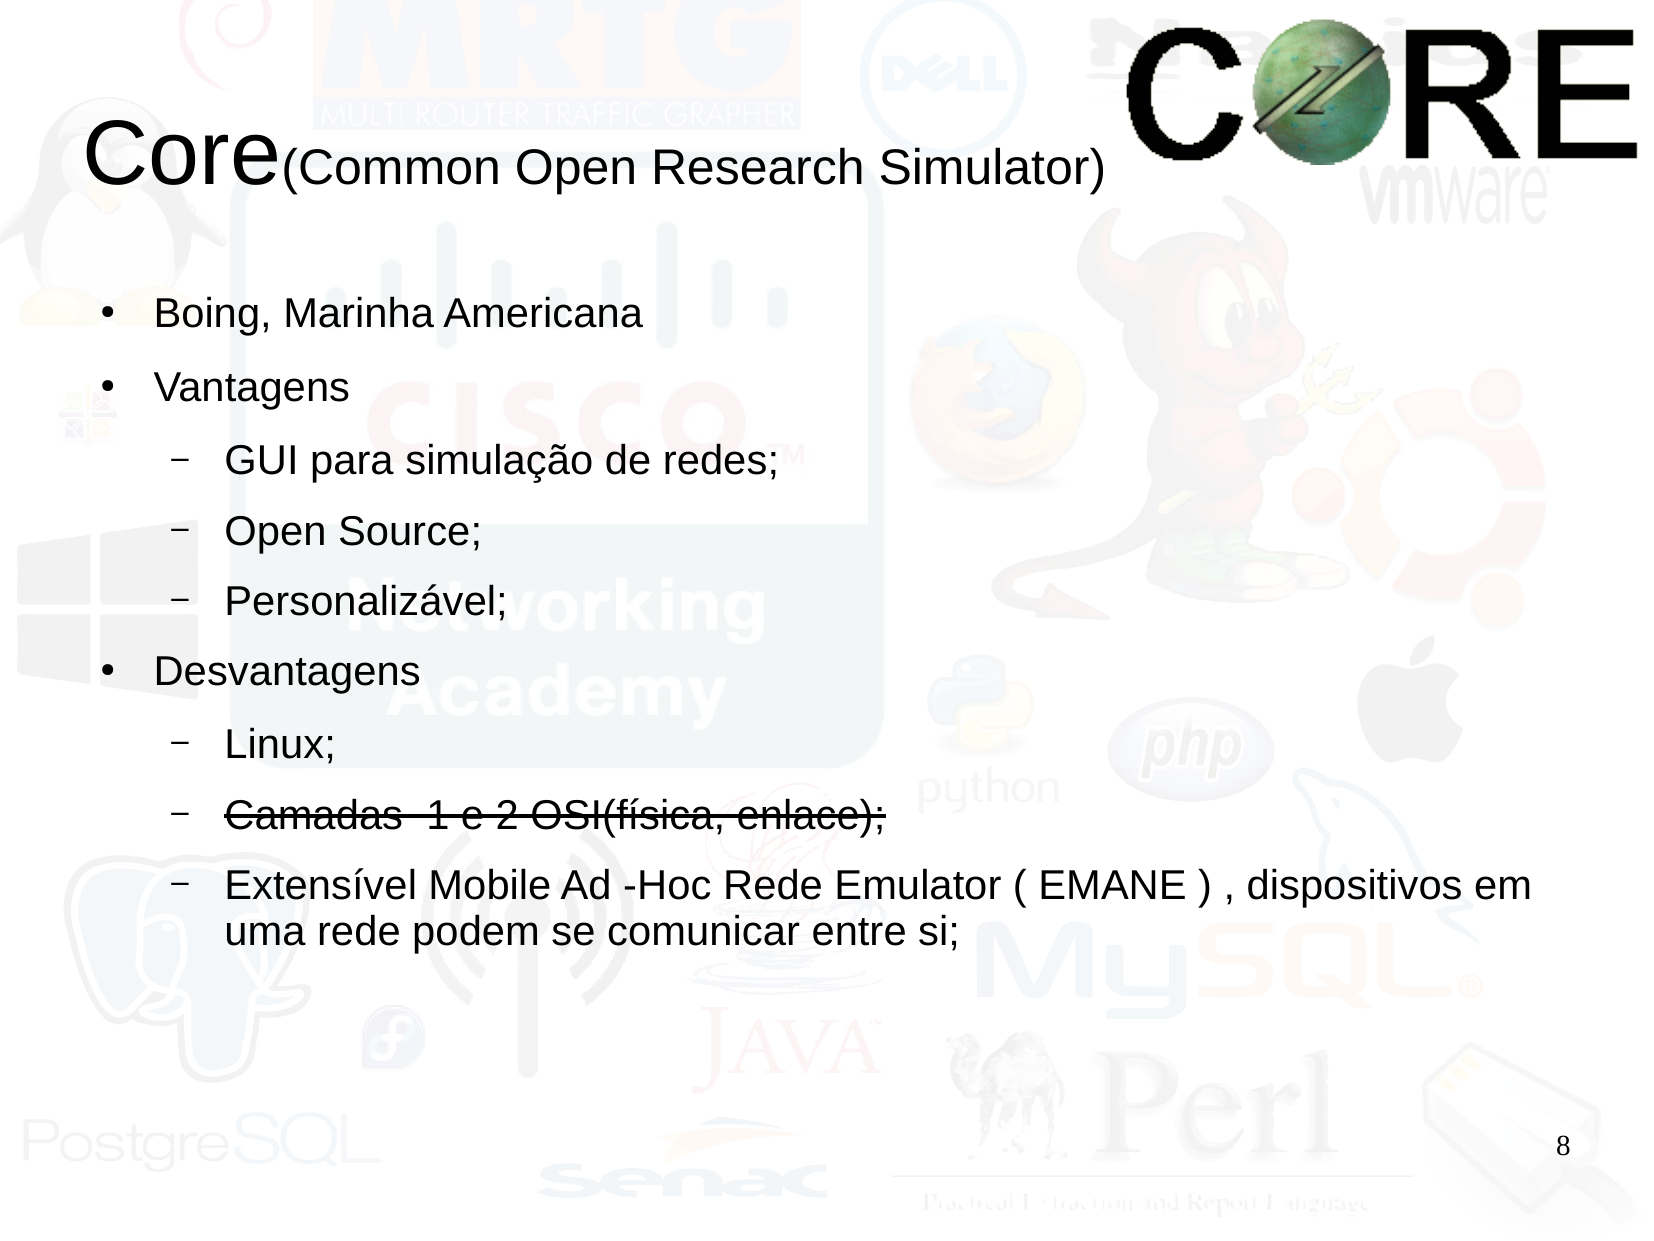

# Core(Common Open Research Simulator)
Boing, Marinha Americana
Vantagens
GUI para simulação de redes;
Open Source;
Personalizável;
Desvantagens
Linux;
Camadas  1 e 2 OSI(física, enlace);
Extensível Mobile Ad -Hoc Rede Emulator ( EMANE ) , dispositivos em uma rede podem se comunicar entre si;
8